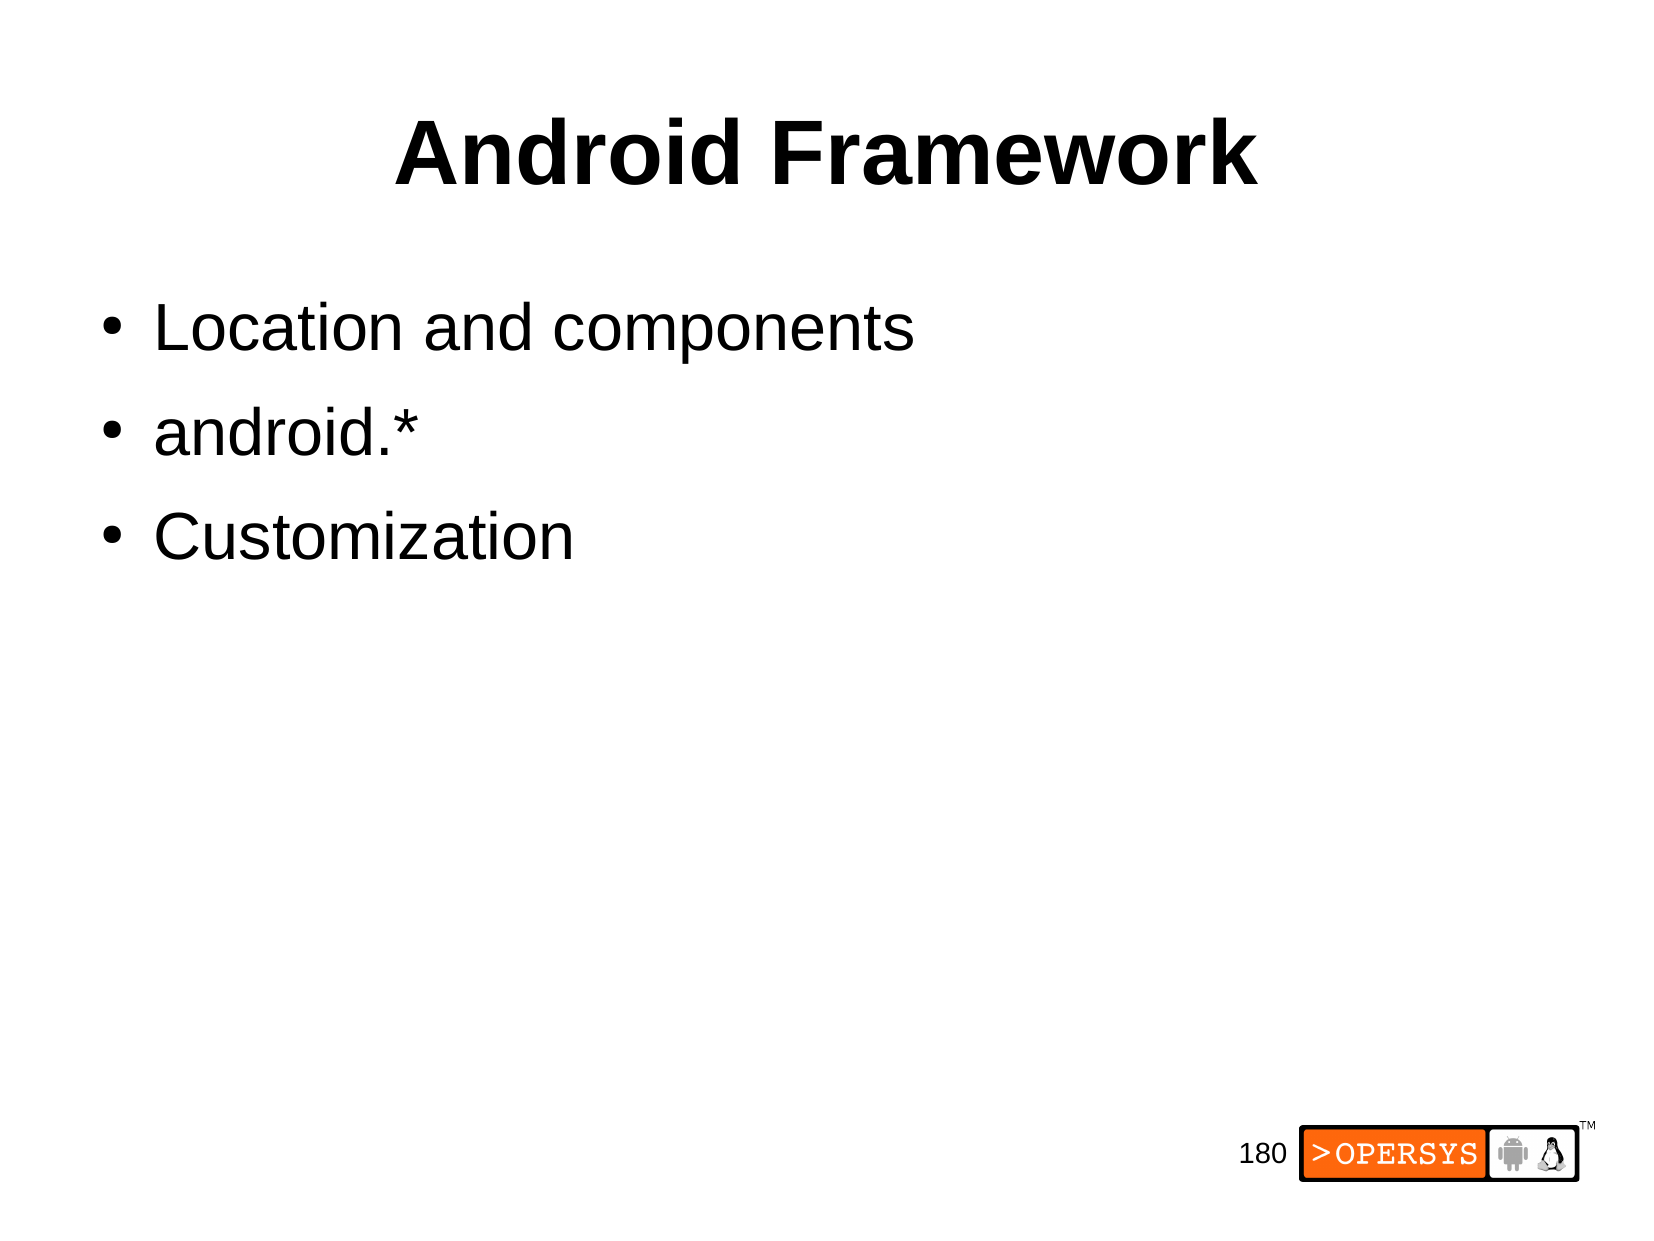

# Android Framework
Location and components
android.*
Customization